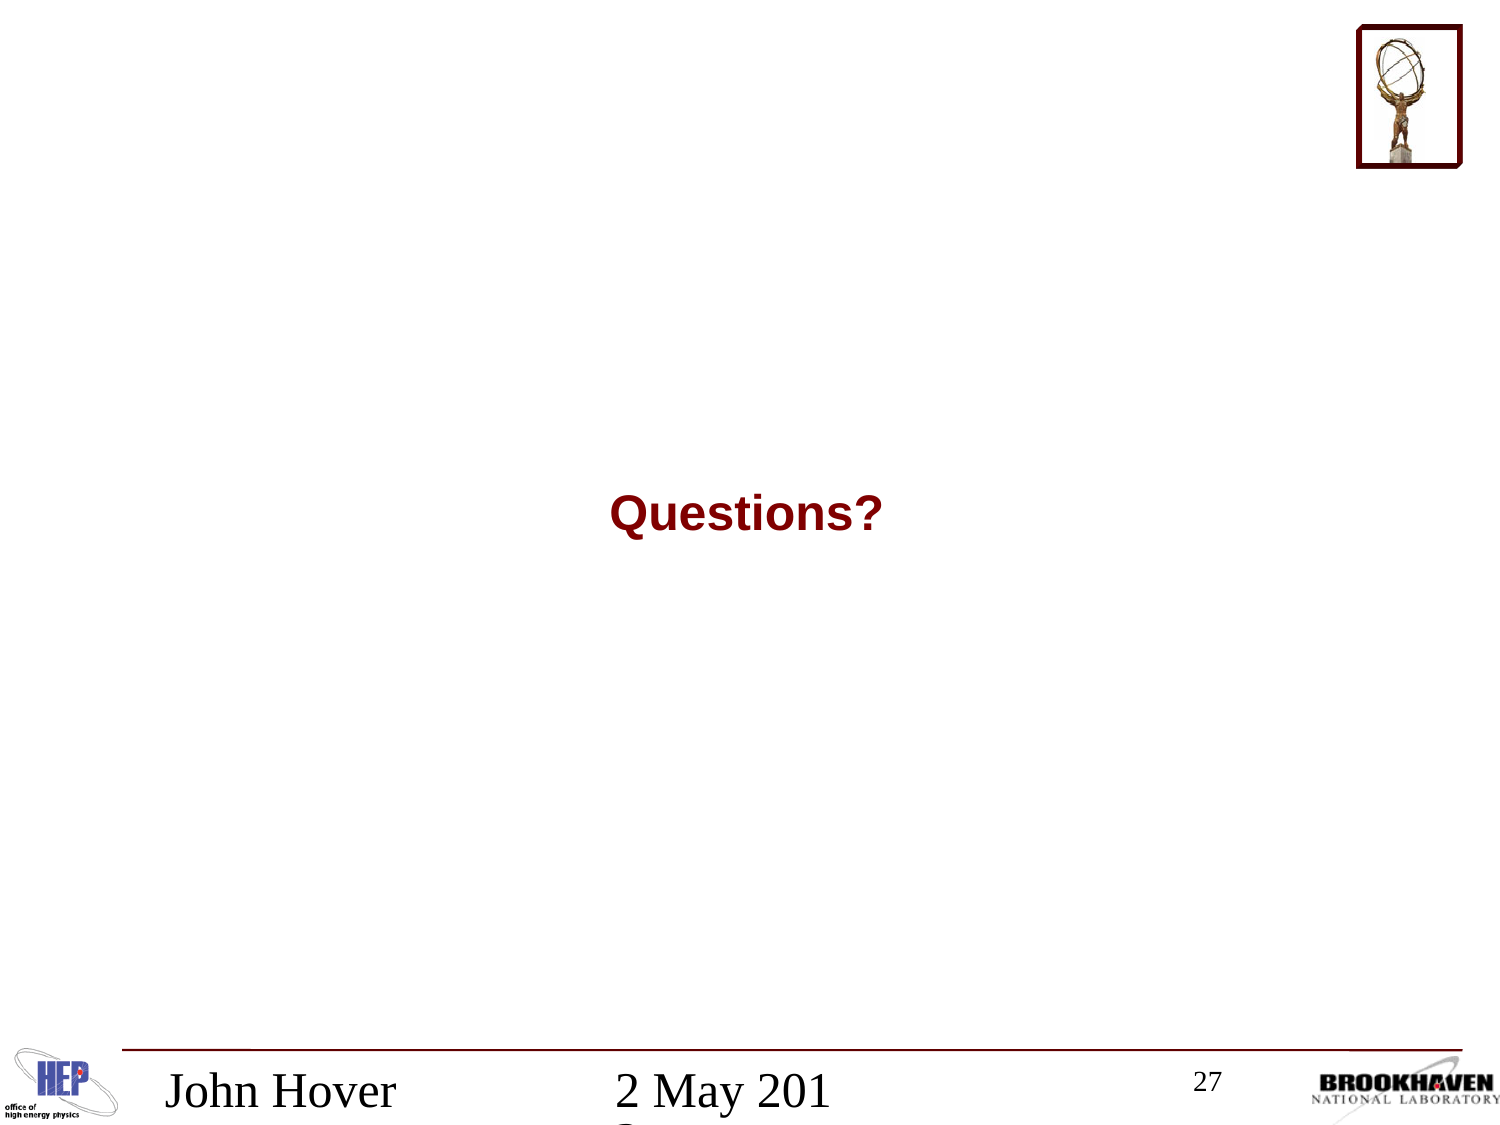

#
Questions?
2 May 2013
John Hover